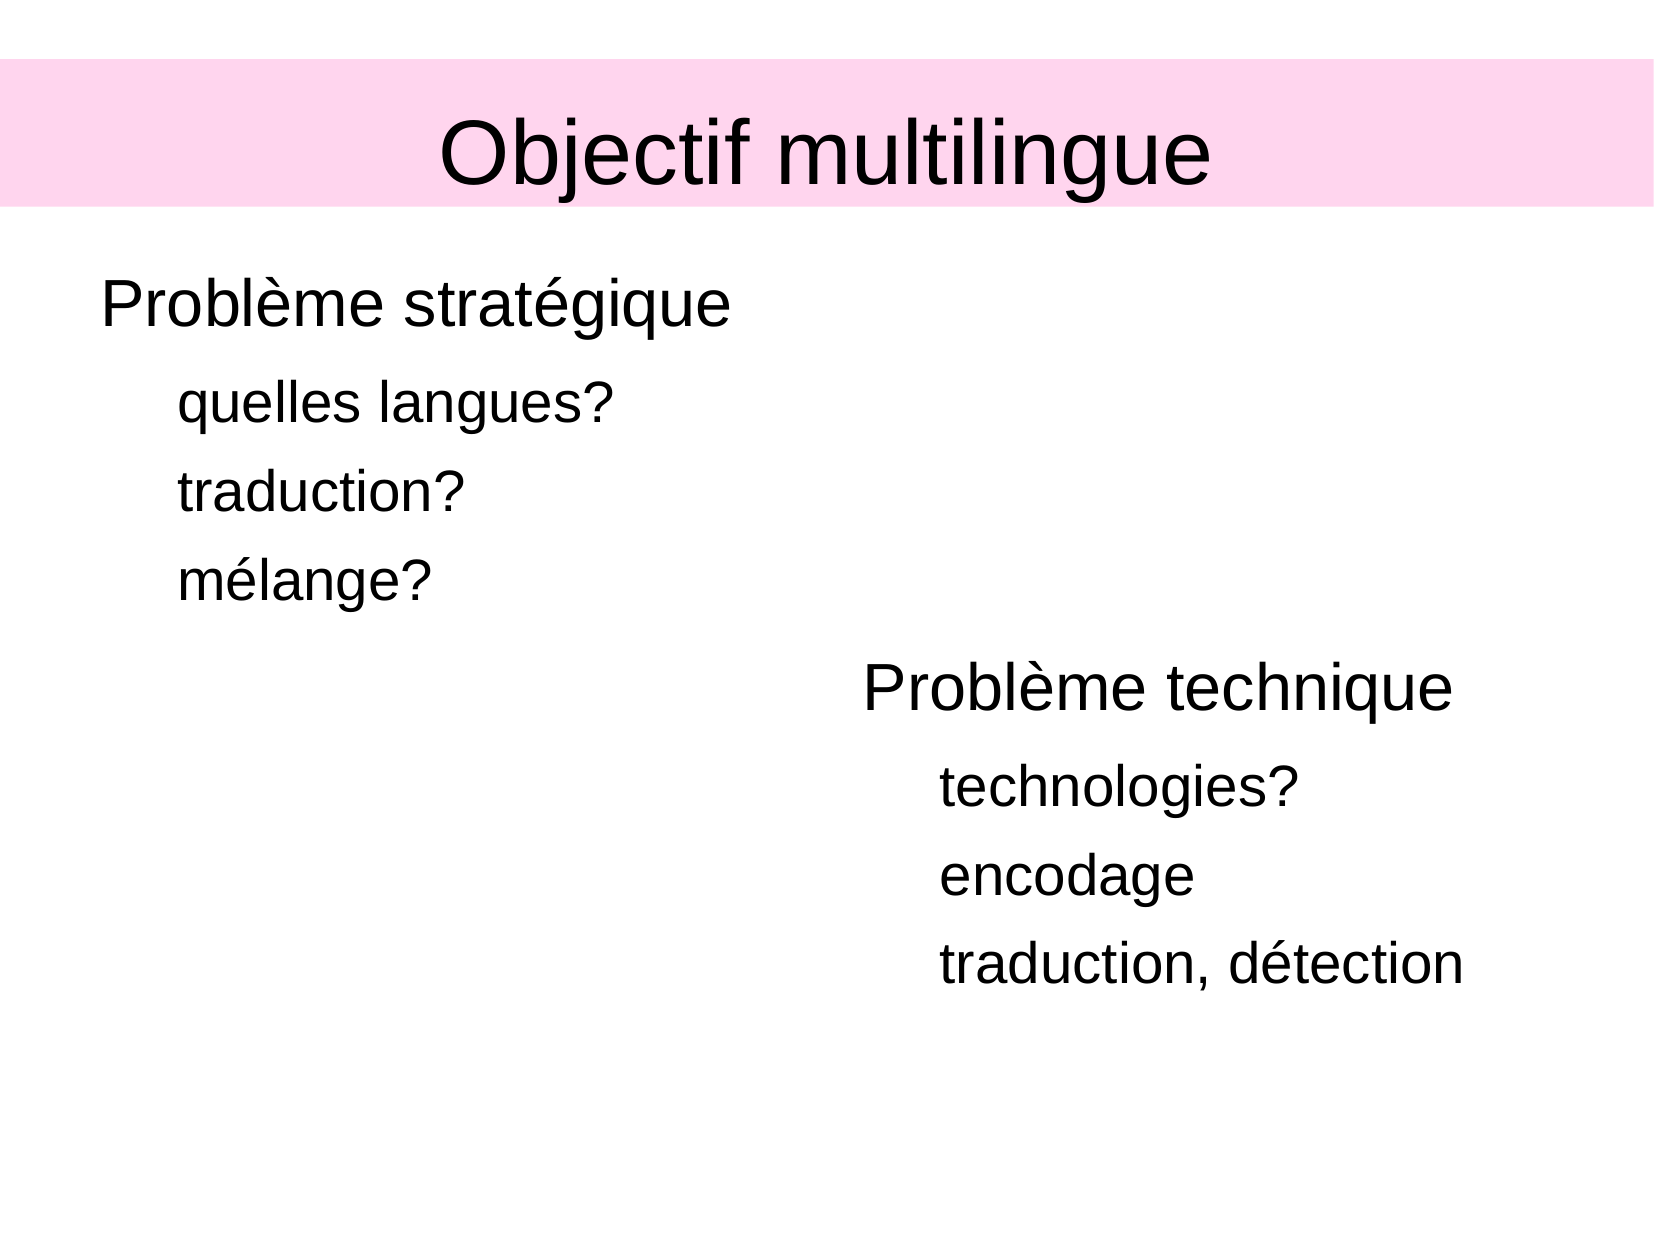

# Objectif multilingue
Problème stratégique
quelles langues?
traduction?
mélange?
Problème technique
technologies?
encodage
traduction, détection